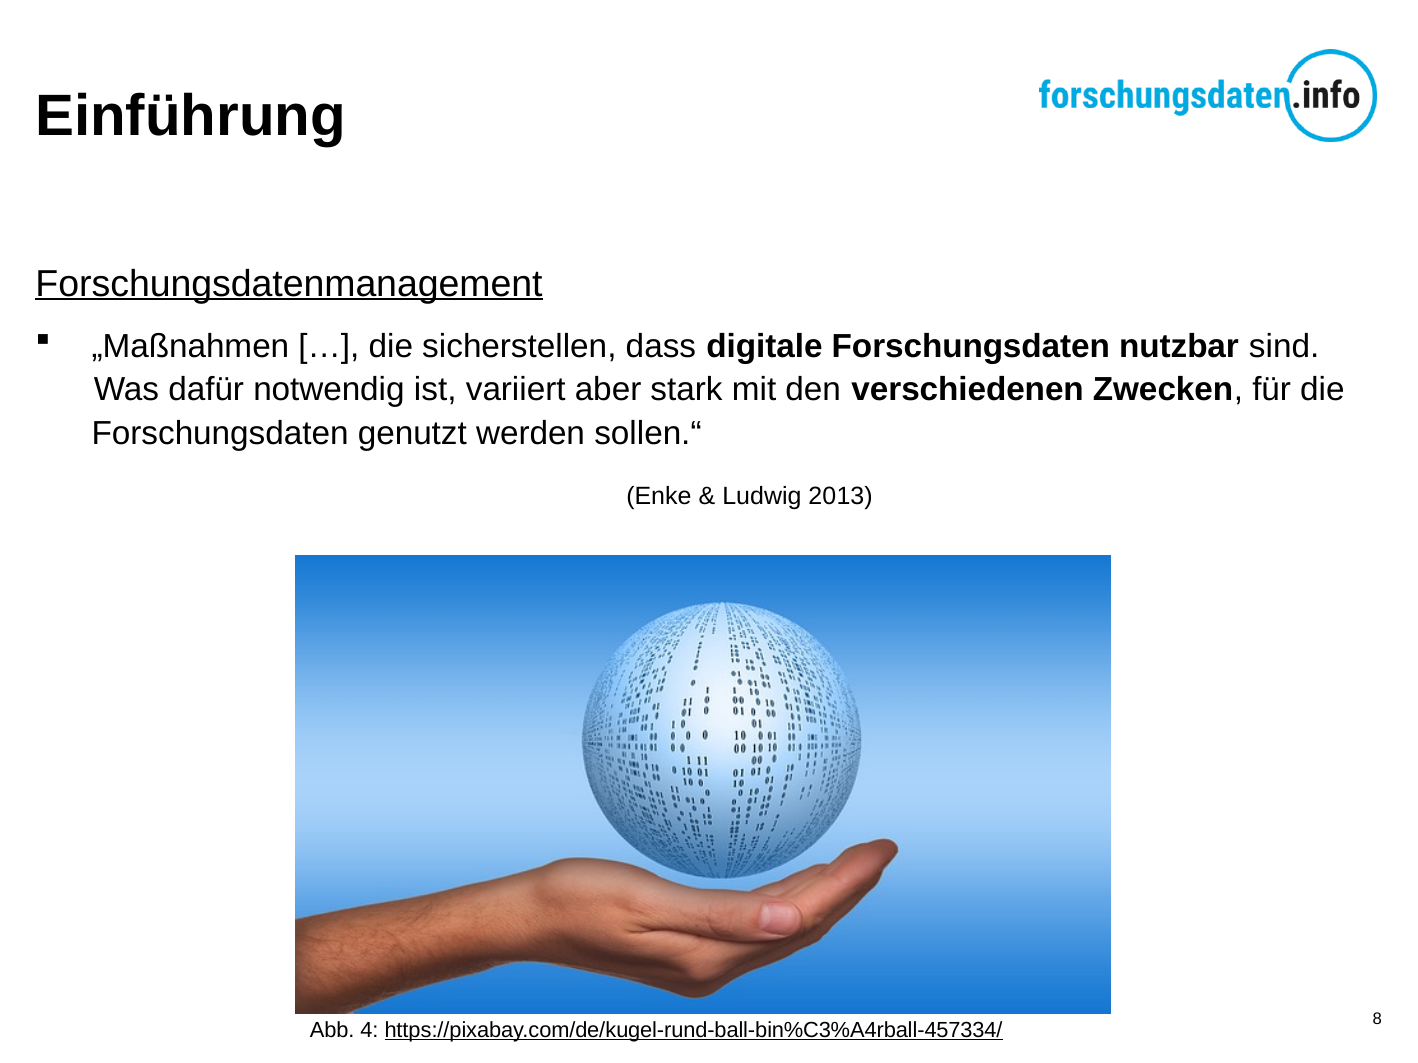

# Einführung
Forschungsdatenmanagement
„Maßnahmen […], die sicherstellen, dass digitale Forschungsdaten nutzbar sind.
 	Was dafür notwendig ist, variiert aber stark mit den verschiedenen Zwecken, für die
 	Forschungsdaten genutzt werden sollen.“
							(Enke & Ludwig 2013)
Abb. 4: https://pixabay.com/de/kugel-rund-ball-bin%C3%A4rball-457334/